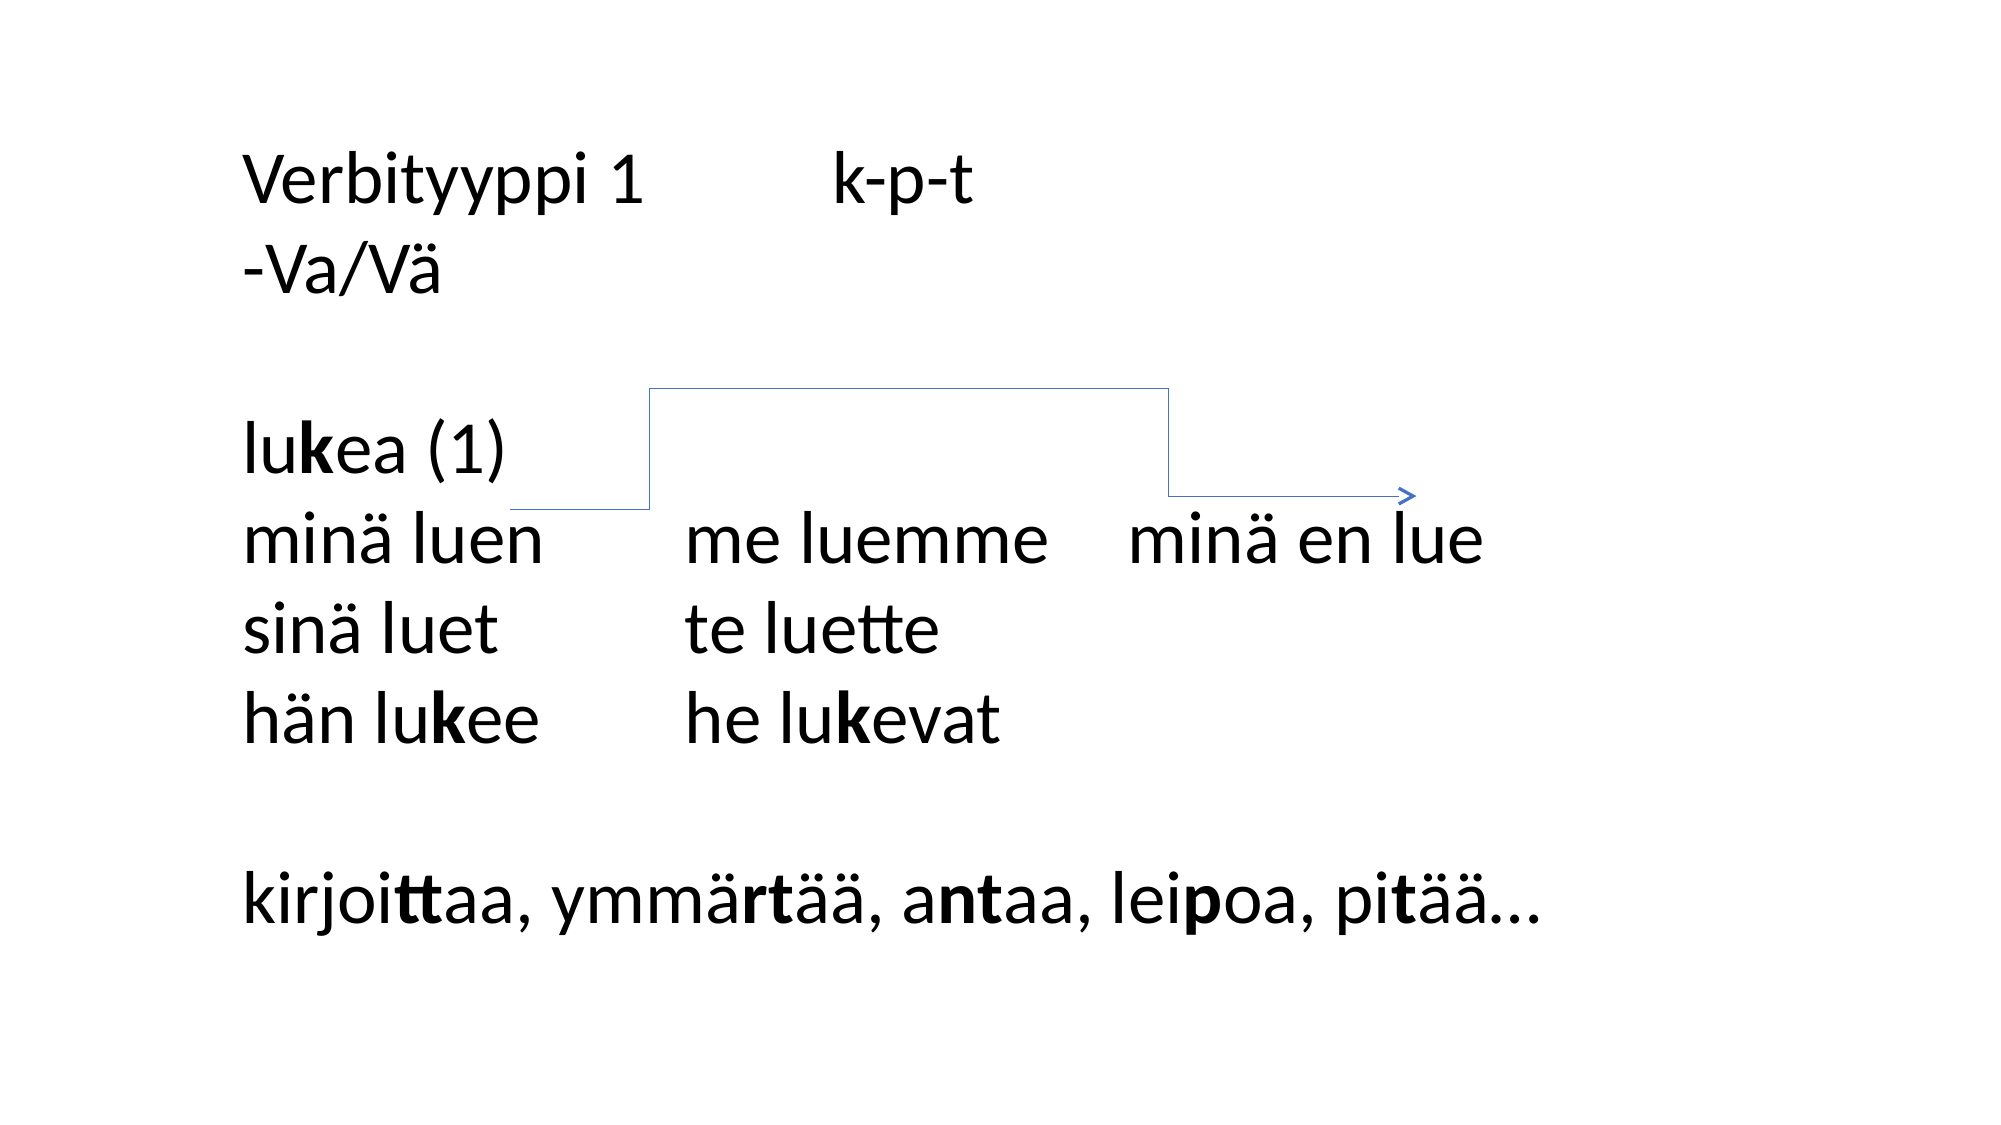

Verbityyppi 1			k-p-t
-Va/Vä
lukea (1)
minä luen		me luemme		minä en lue
sinä luet 			te luette
hän lukee		he lukevat
kirjoittaa, ymmärtää, antaa, leipoa, pitää…